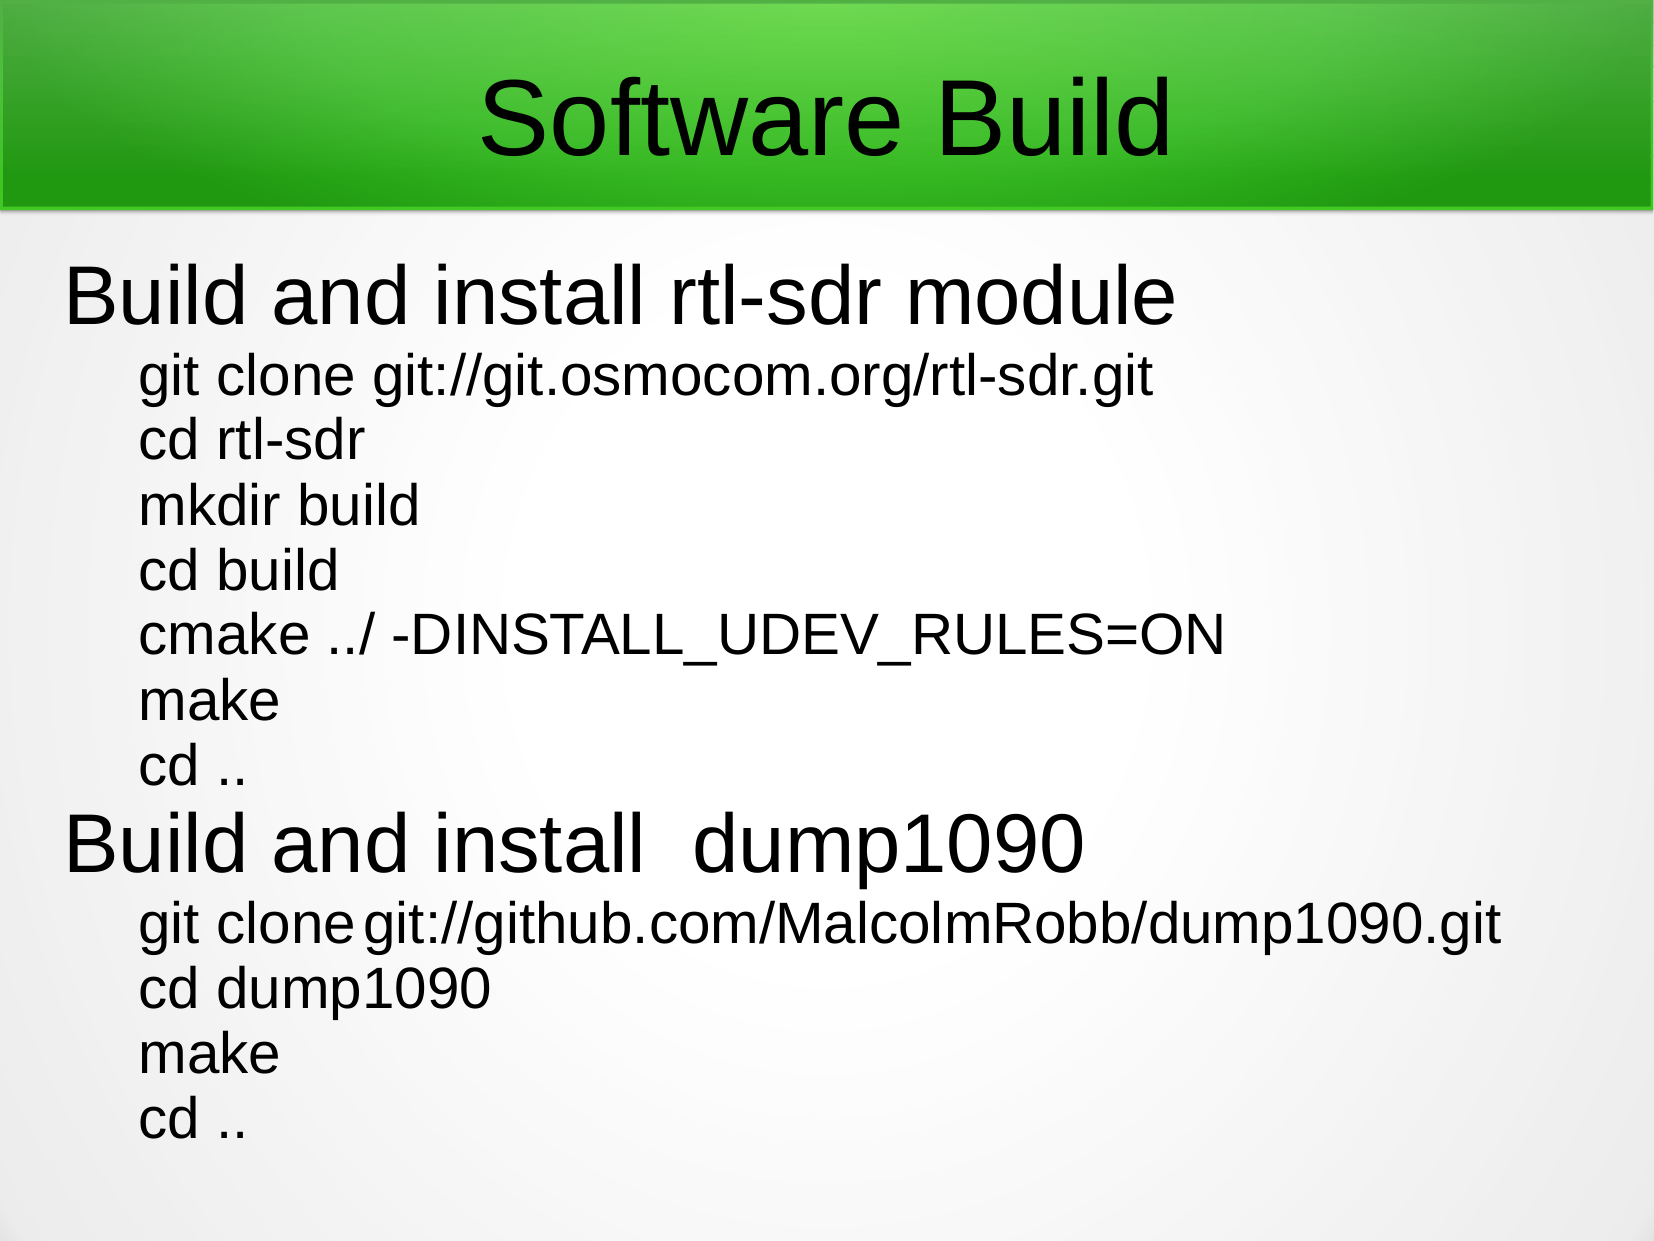

# Software Build
Build and install rtl-sdr module
	git clone git://git.osmocom.org/rtl-sdr.git
	cd rtl-sdr
	mkdir build
	cd build
	cmake ../ -DINSTALL_UDEV_RULES=ON
	make
	cd ..
Build and install dump1090
	git clone	git://github.com/MalcolmRobb/dump1090.git
	cd dump1090
	make
	cd ..